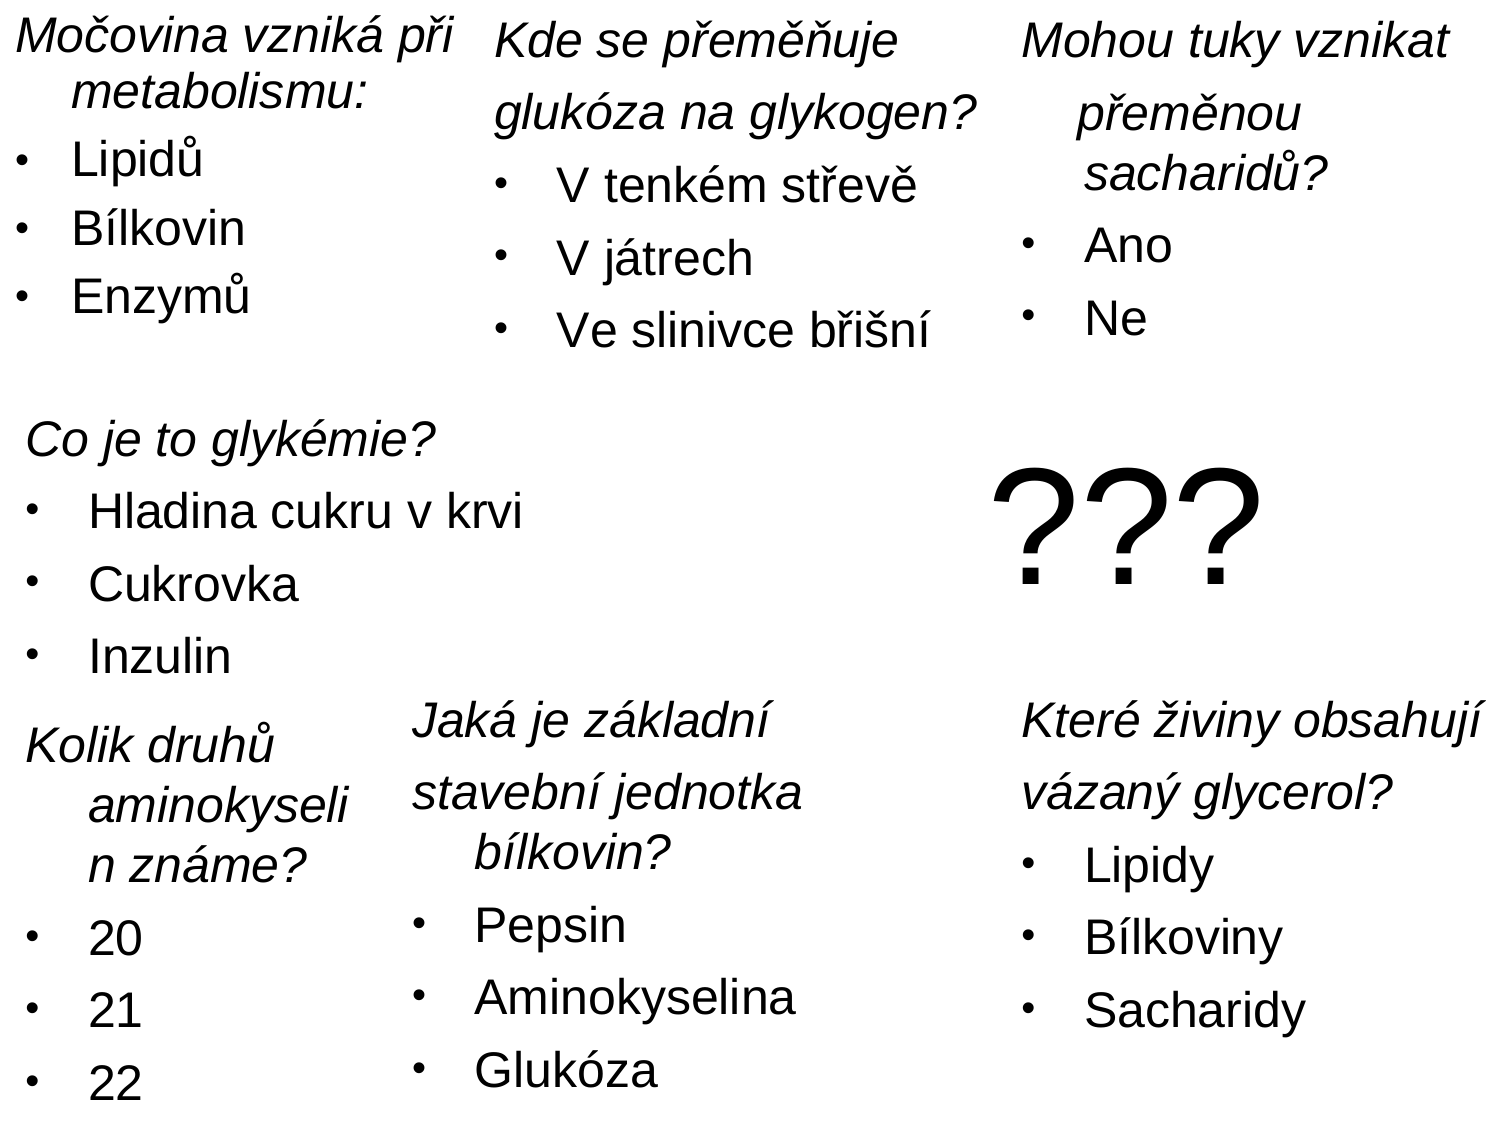

# Močovina vzniká při metabolismu:
Lipidů
Bílkovin
Enzymů
Kde se přeměňuje
glukóza na glykogen?
V tenkém střevě
V játrech
Ve slinivce břišní
Mohou tuky vznikat
 přeměnou
sacharidů?
Ano
Ne
Co je to glykémie?
Hladina cukru v krvi
Cukrovka
Inzulin
???
Jaká je základní
stavební jednotka
bílkovin?
Pepsin
Aminokyselina
Glukóza
Které živiny obsahují
vázaný glycerol?
Lipidy
Bílkoviny
Sacharidy
Kolik druhů aminokyselin známe?
20
21
22